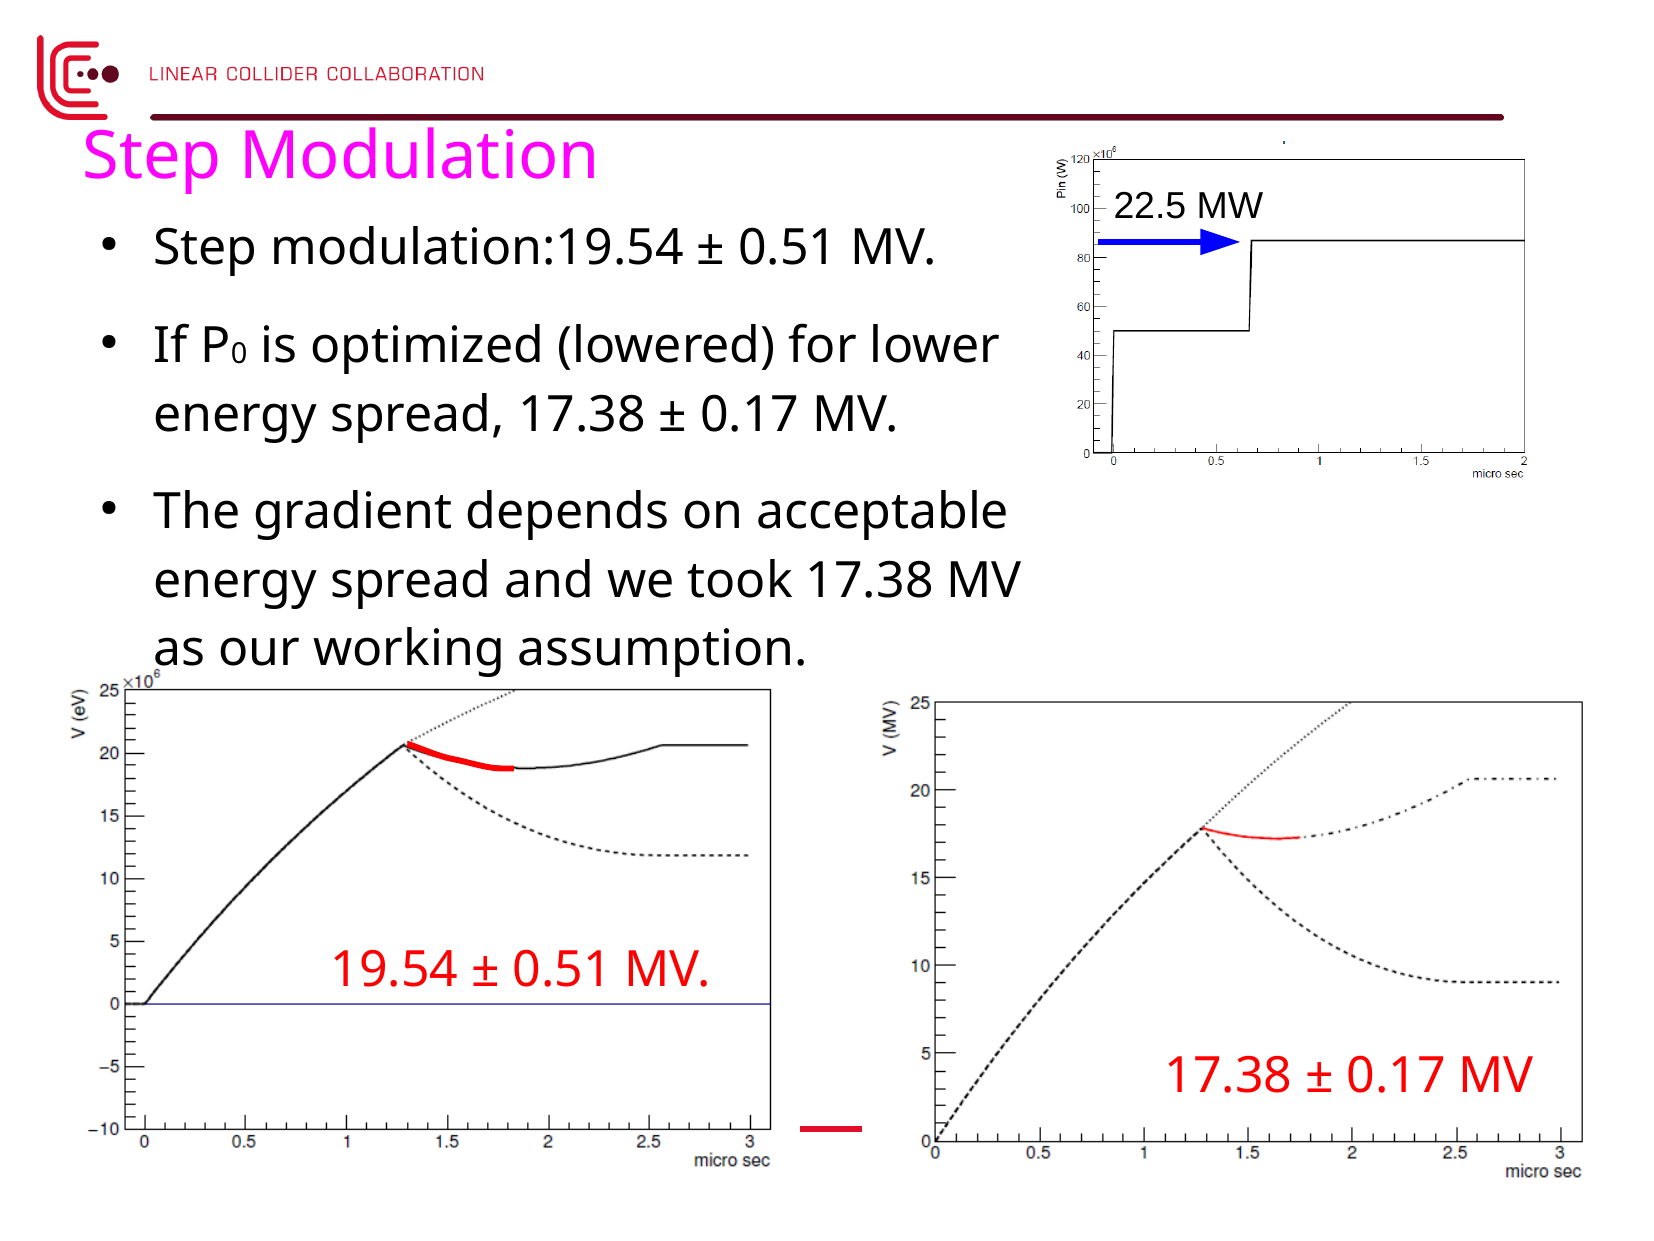

# Step Modulation
22.5 MW
Step modulation:19.54 ± 0.51 MV.
If P0 is optimized (lowered) for lower energy spread, 17.38 ± 0.17 MV.
The gradient depends on acceptable energy spread and we took 17.38 MV as our working assumption.
19.54 ± 0.51 MV.
17.38 ± 0.17 MV